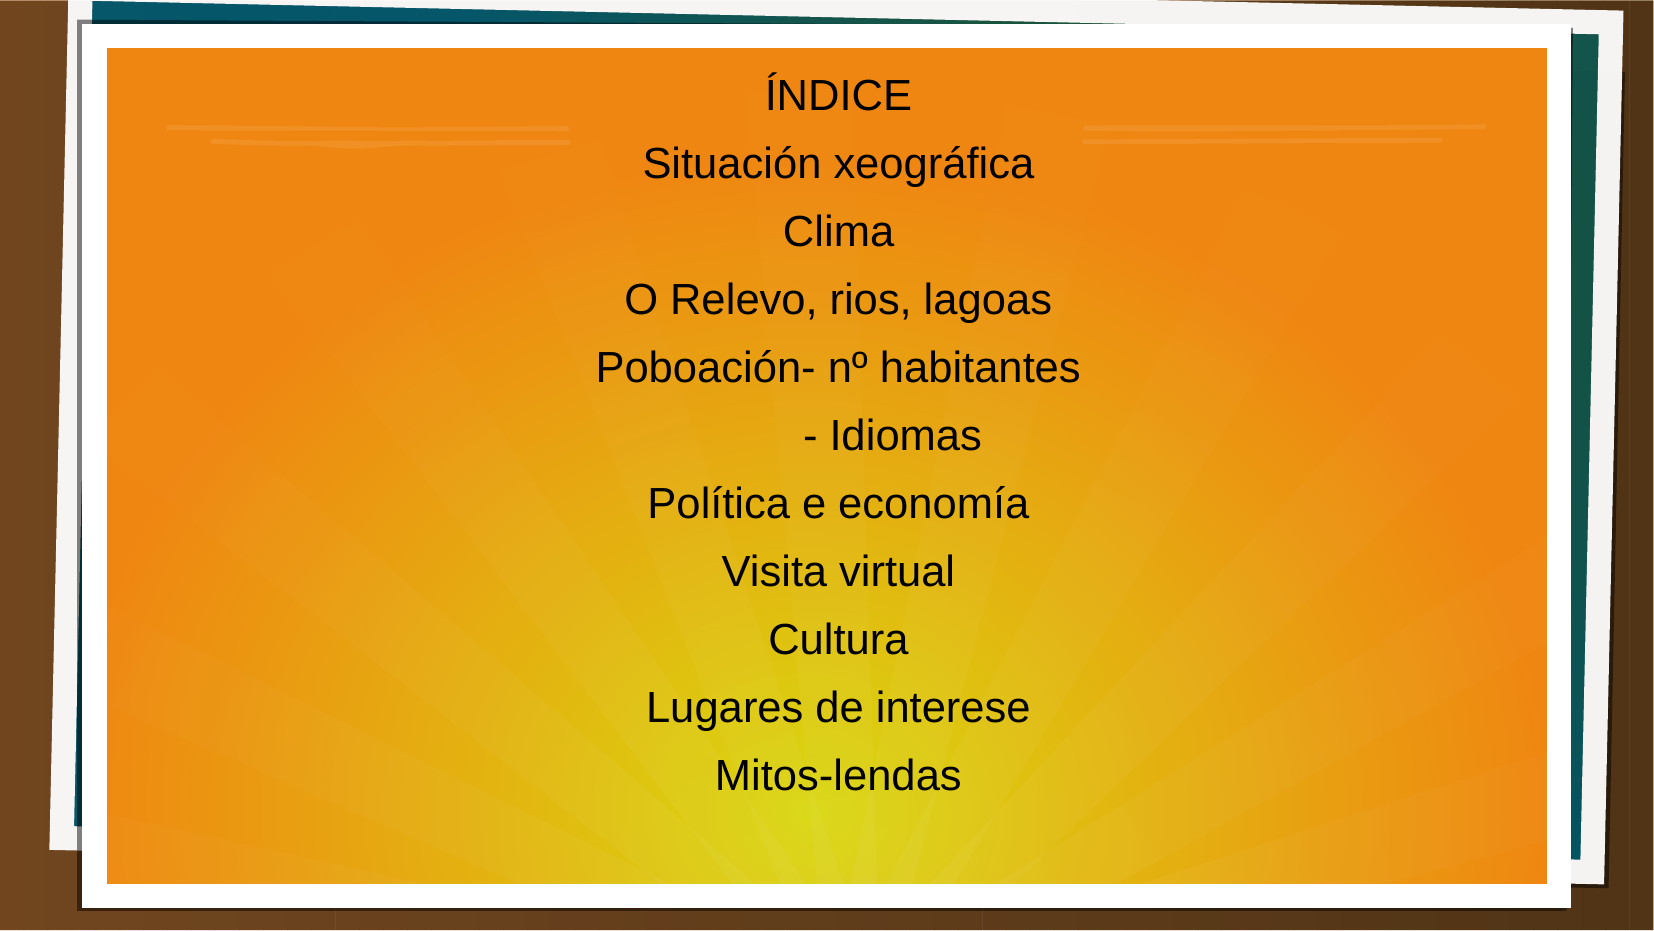

# ÍNDICE
Situación xeográfica
Clima
O Relevo, rios, lagoas
Poboación- nº habitantes
 - Idiomas
Política e economía
Visita virtual
Cultura
Lugares de interese
Mitos-lendas